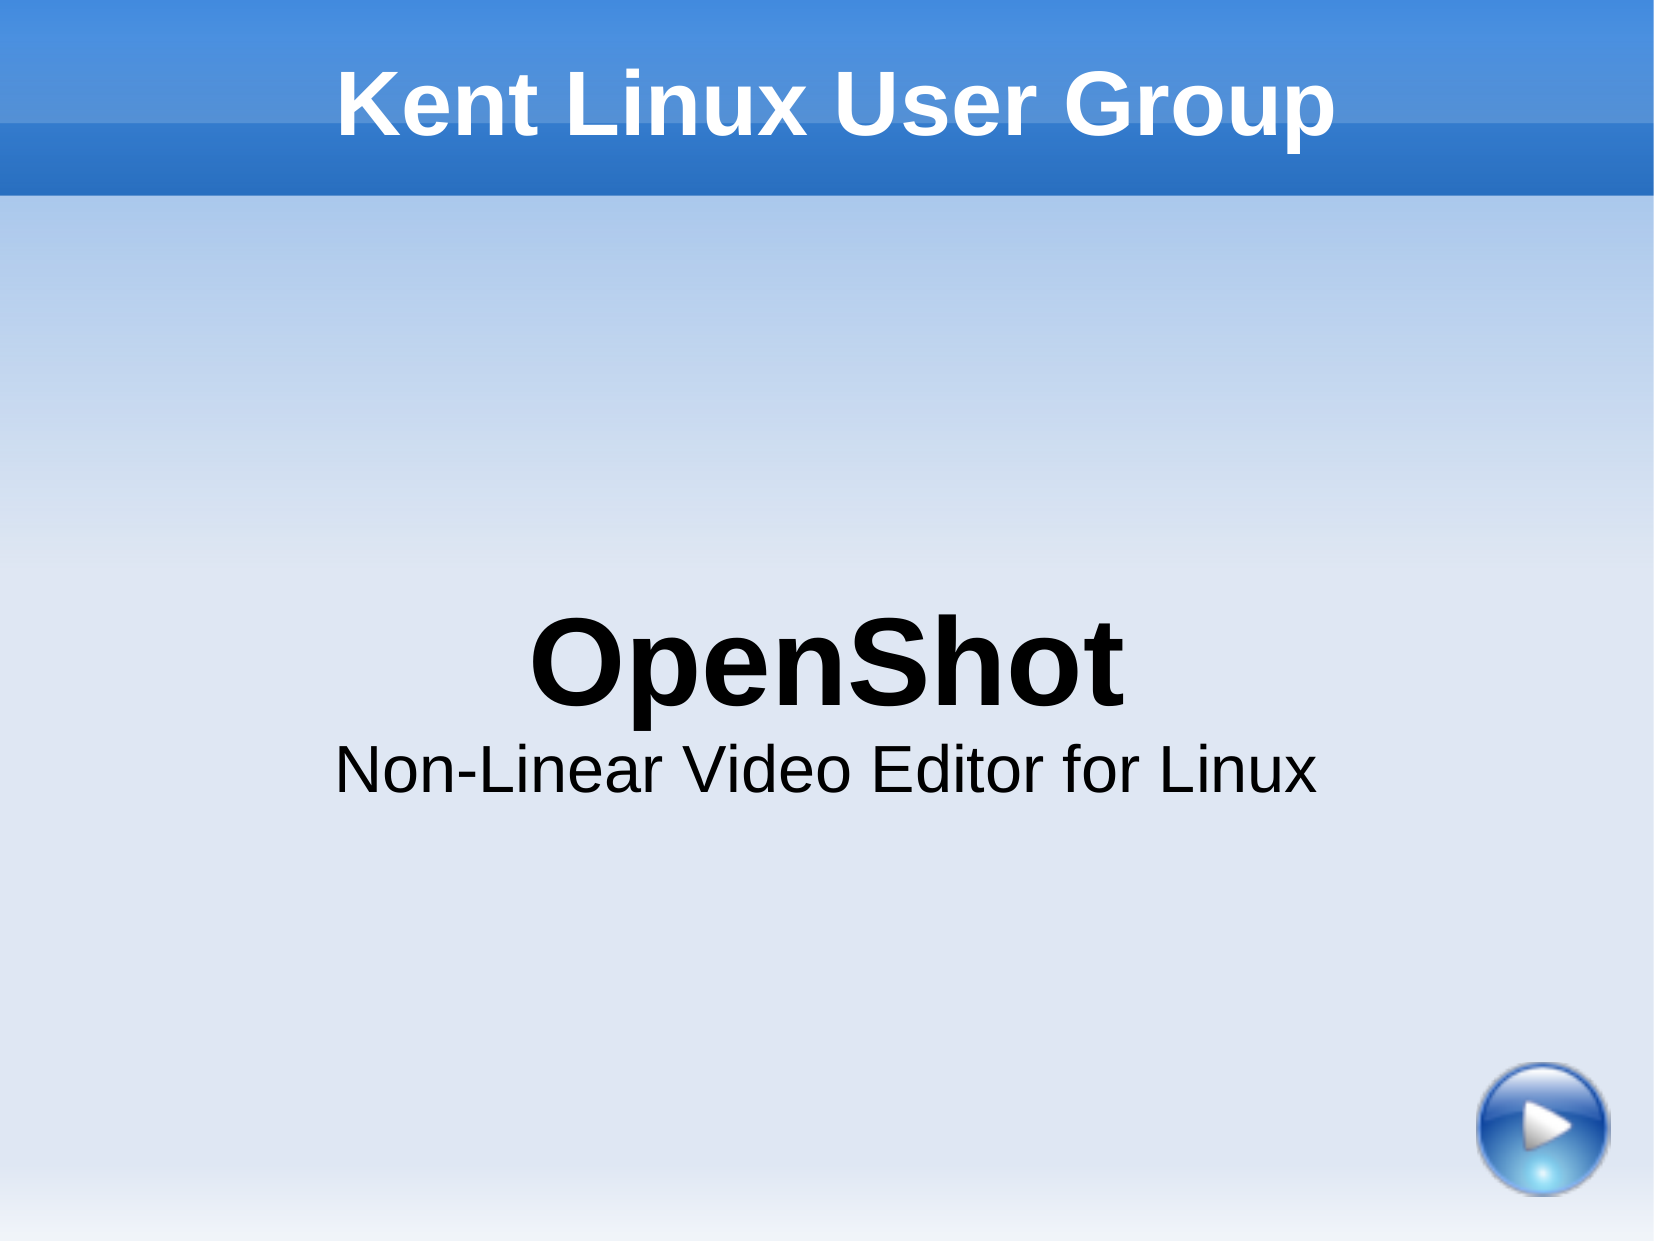

# Kent Linux User Group
OpenShot
Non-Linear Video Editor for Linux